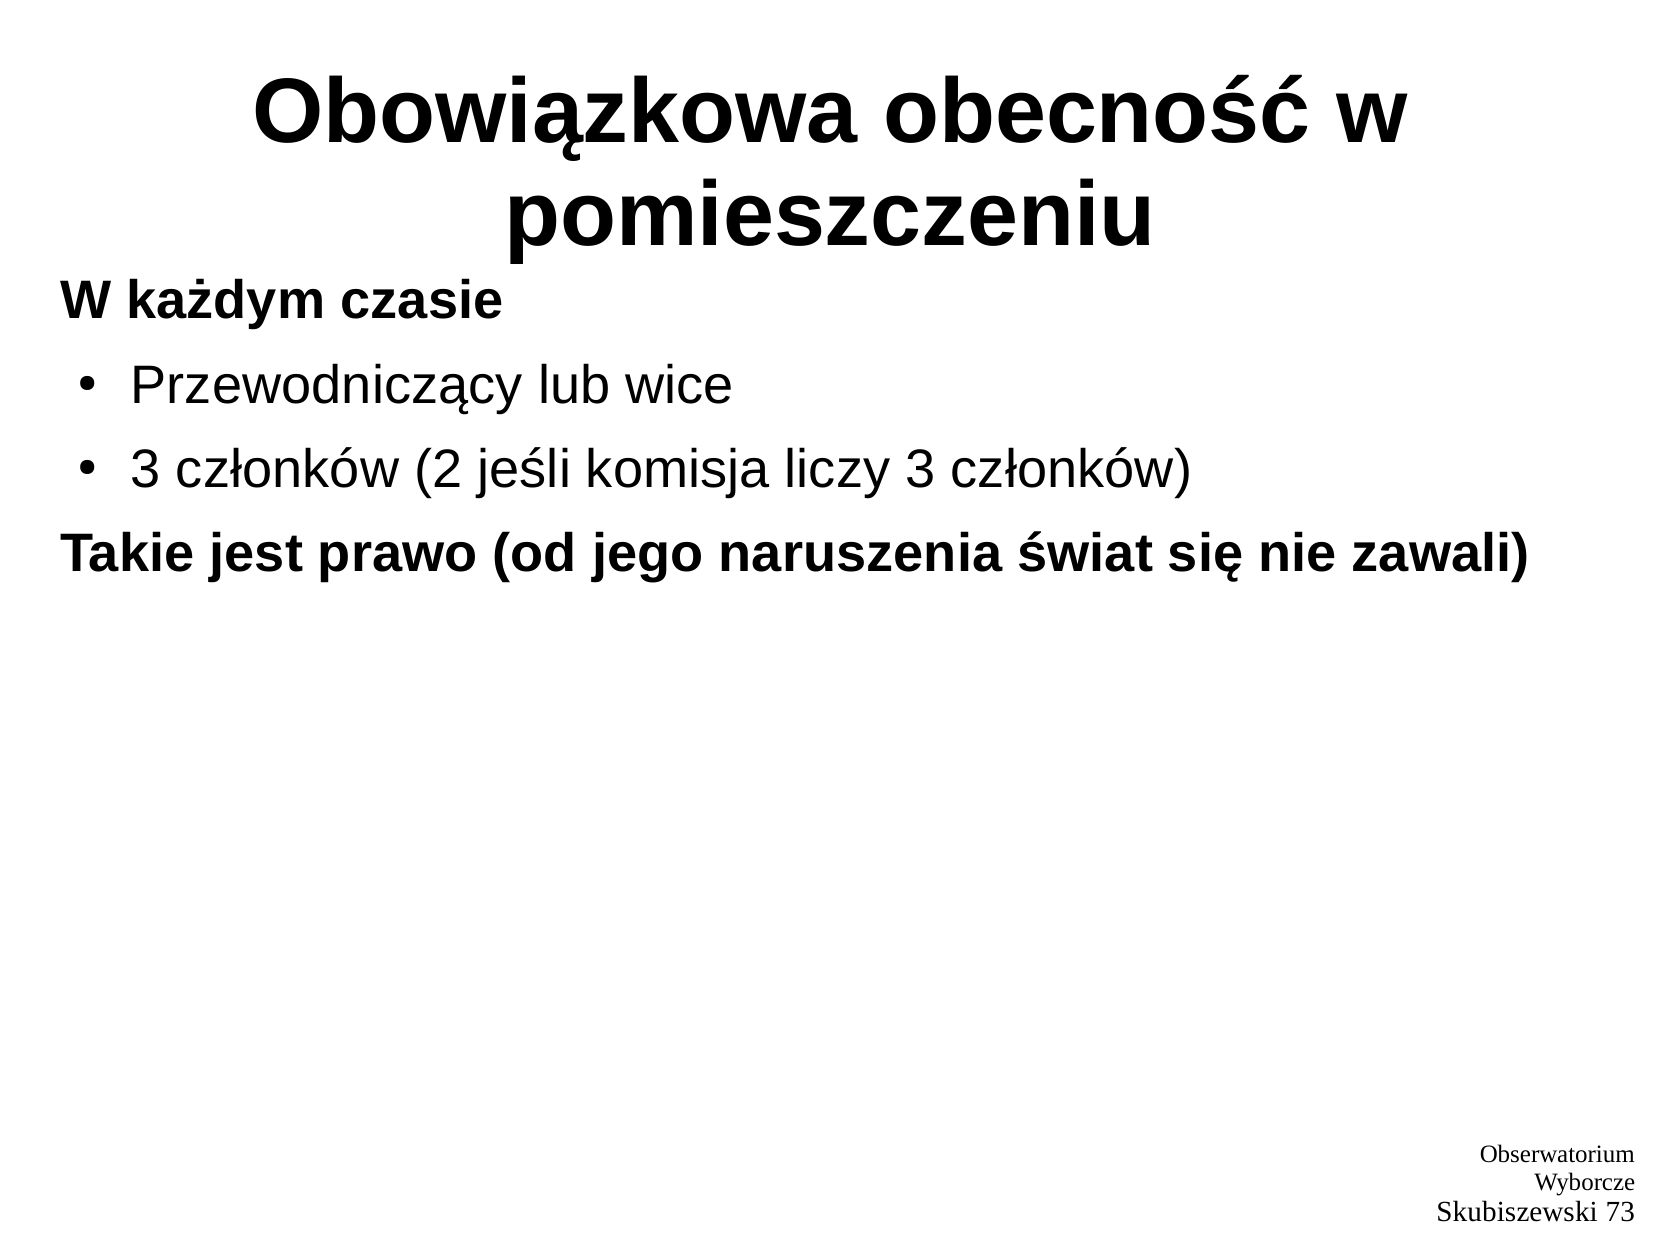

# Obowiązkowa obecność w pomieszczeniu
W każdym czasie
Przewodniczący lub wice
3 członków (2 jeśli komisja liczy 3 członków)
Takie jest prawo (od jego naruszenia świat się nie zawali)
73